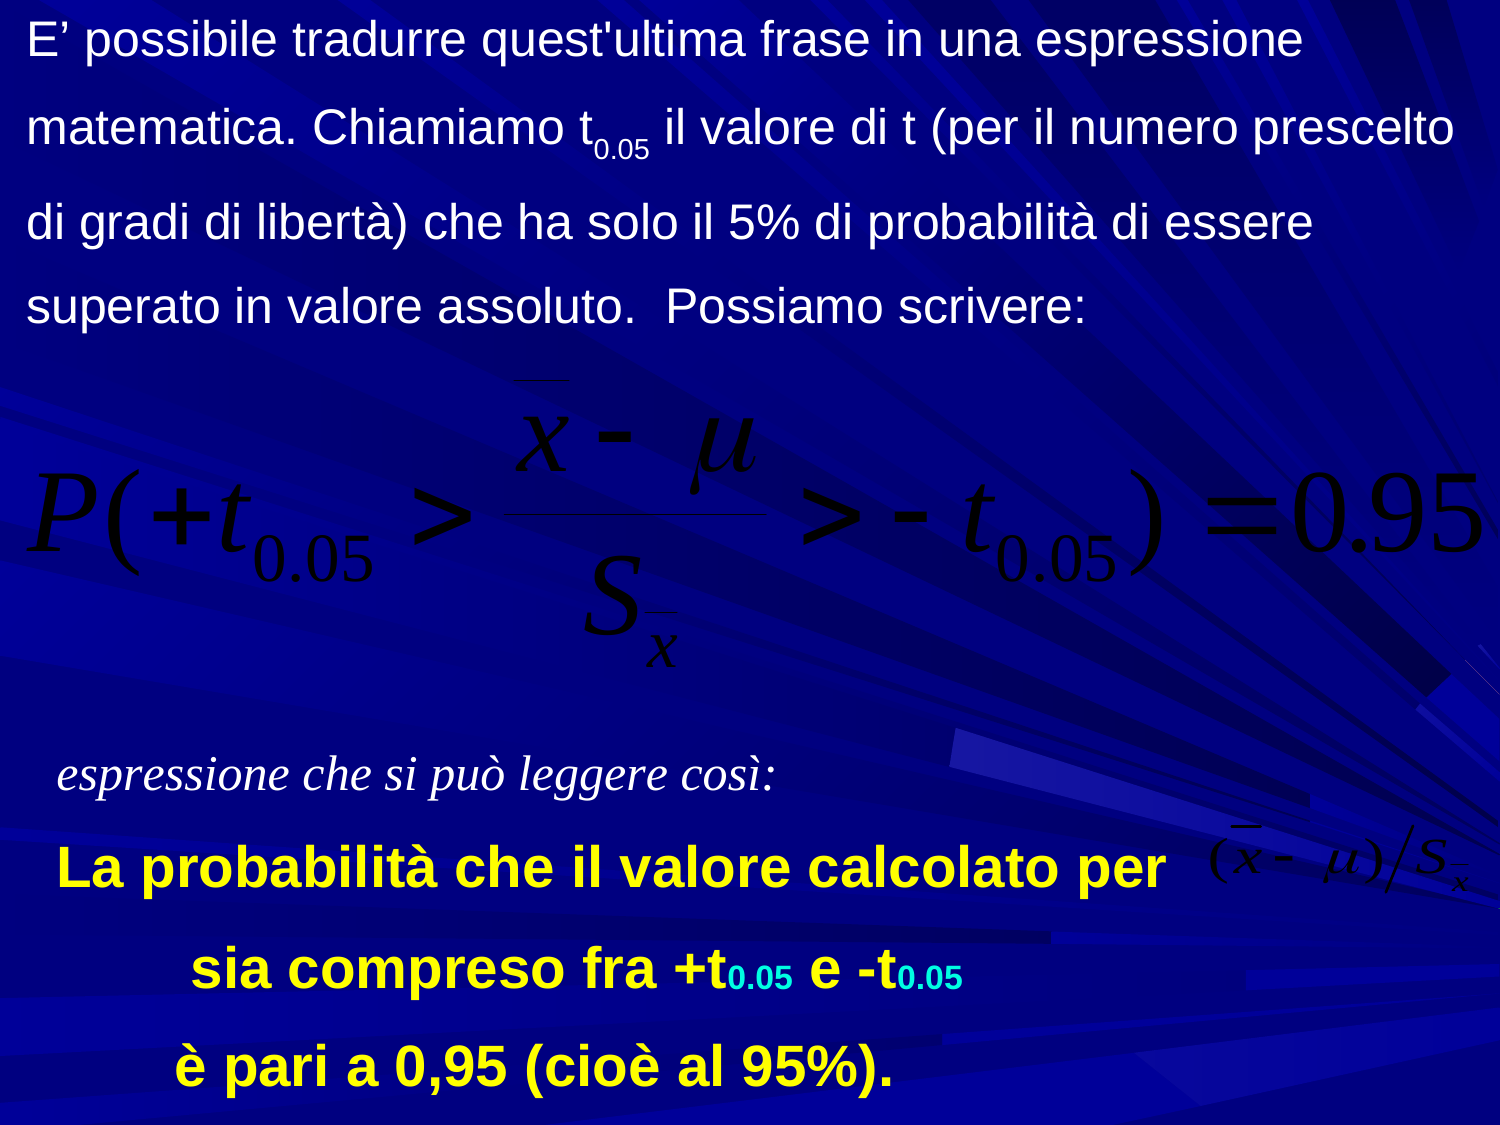

E’ possibile tradurre quest'ultima frase in una espressione matematica. Chiamiamo t0.05 il valore di t (per il numero prescelto di gradi di libertà) che ha solo il 5% di probabilità di essere superato in valore assoluto. Possiamo scrivere:
espressione che si può leggere così:
La probabilità che il valore calcolato per
 sia compreso fra +t0.05 e -t0.05
è pari a 0,95 (cioè al 95%).